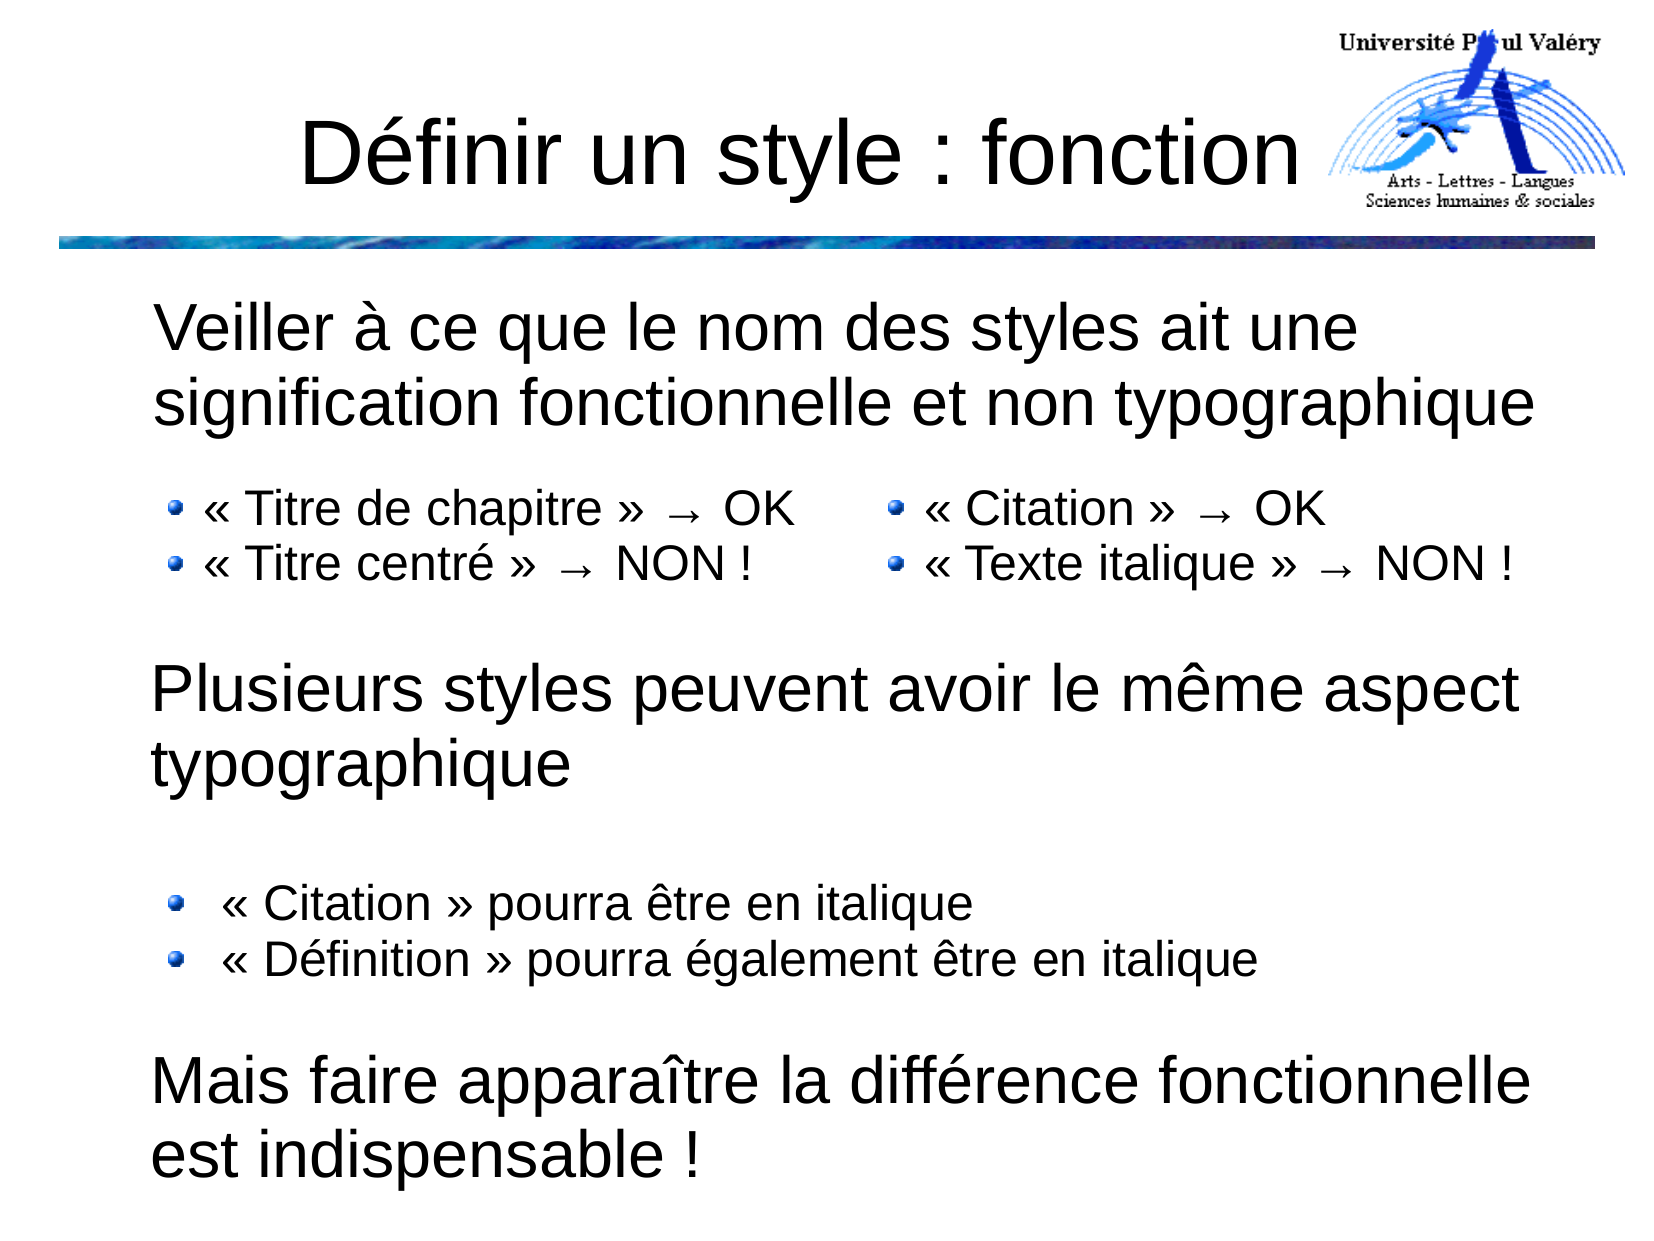

# Définir un style : fonction
Veiller à ce que le nom des styles ait une signification fonctionnelle et non typographique
« Titre de chapitre » → OK
« Titre centré » → NON !
« Citation » → OK
« Texte italique » → NON !
Plusieurs styles peuvent avoir le même aspect typographique
« Citation » pourra être en italique
« Définition » pourra également être en italique
Mais faire apparaître la différence fonctionnelle est indispensable !